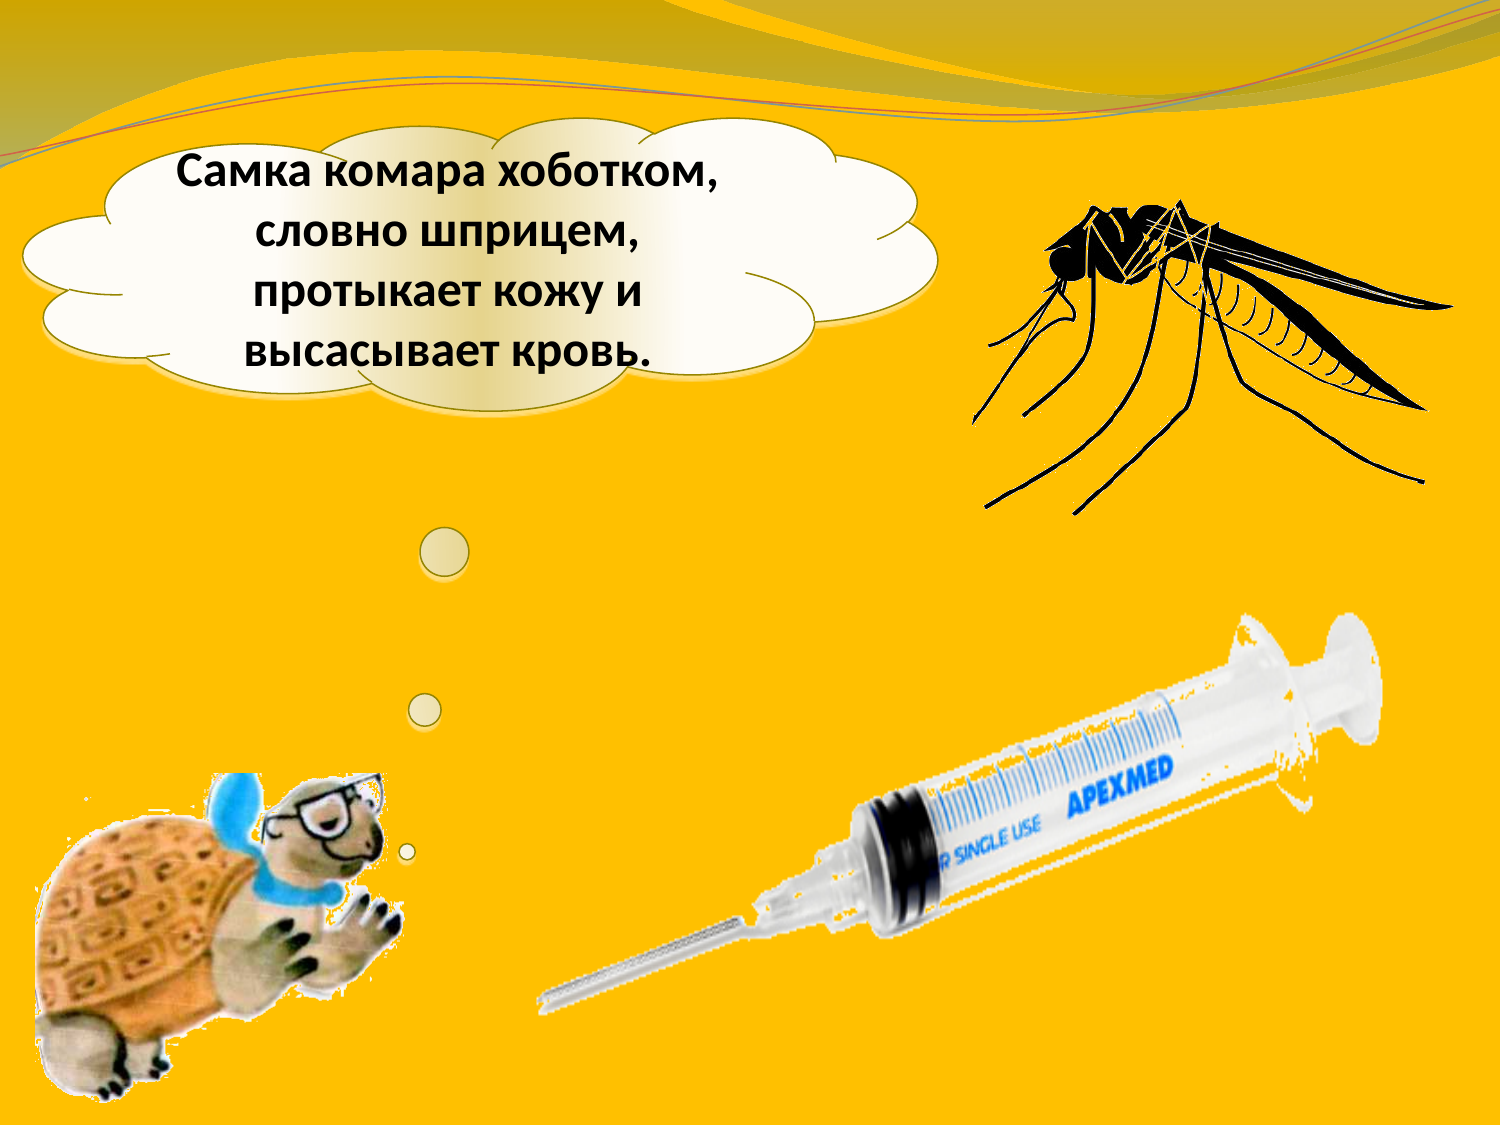

Самка комара хоботком, словно шприцем, протыкает кожу и высасывает кровь.